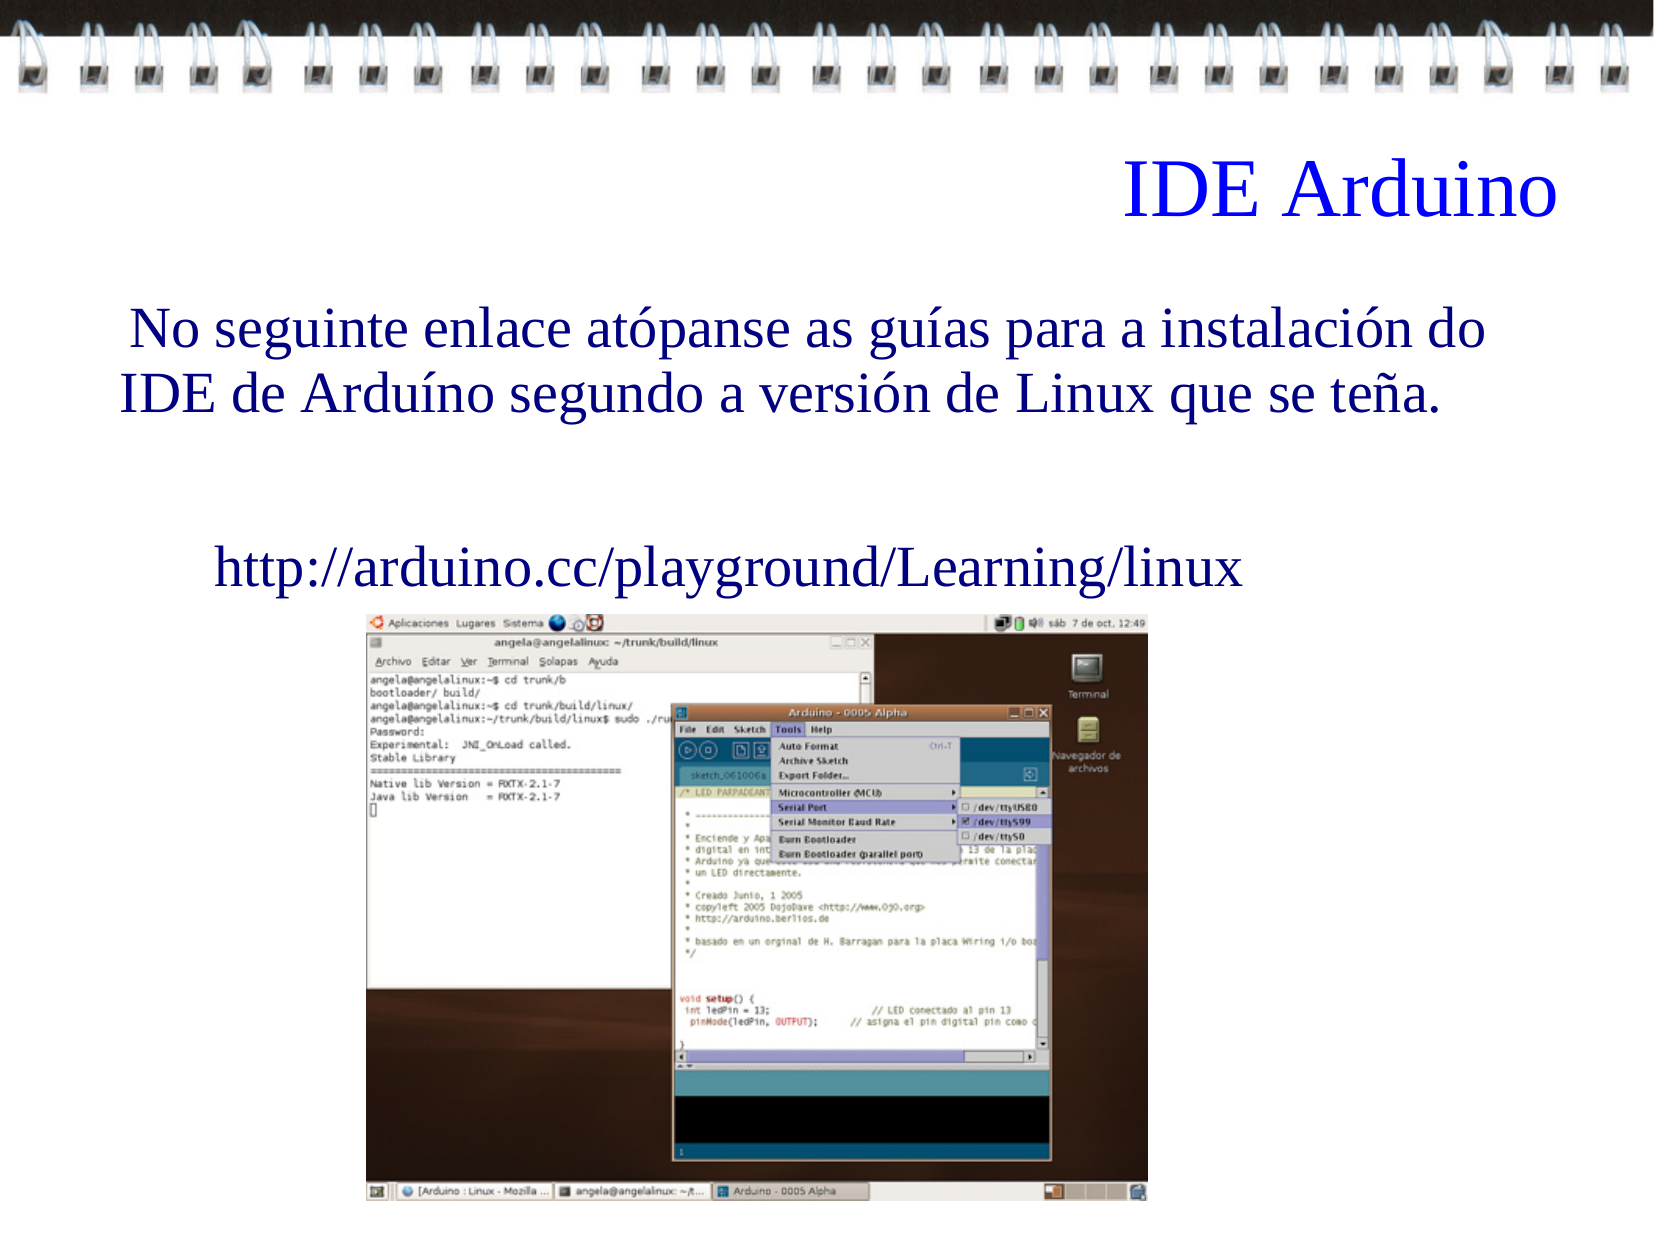

IDE Arduino
 No seguinte enlace atópanse as guías para a instalación do IDE de Arduíno segundo a versión de Linux que se teña.
http://arduino.cc/playground/Learning/linux